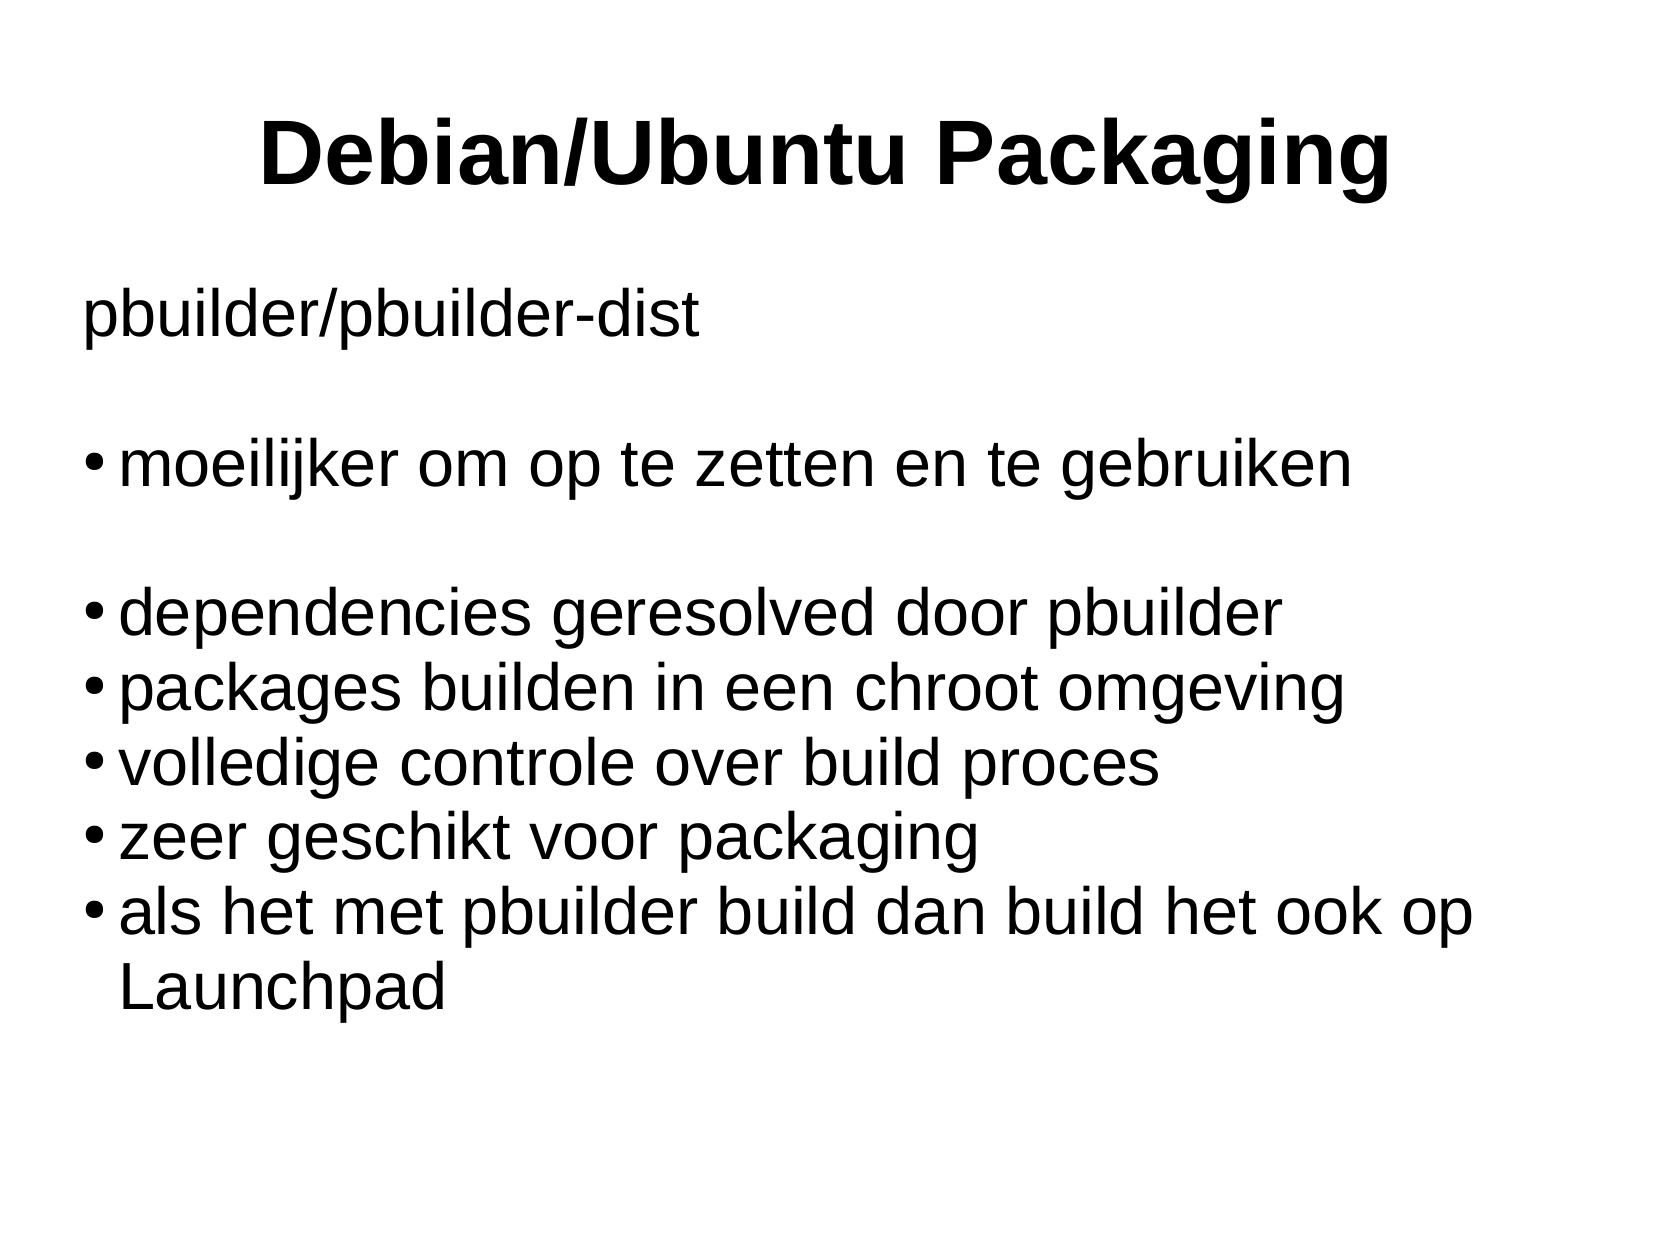

# Debian/Ubuntu Packaging
pbuilder/pbuilder-dist
moeilijker om op te zetten en te gebruiken
dependencies geresolved door pbuilder
packages builden in een chroot omgeving
volledige controle over build proces
zeer geschikt voor packaging
als het met pbuilder build dan build het ook op Launchpad